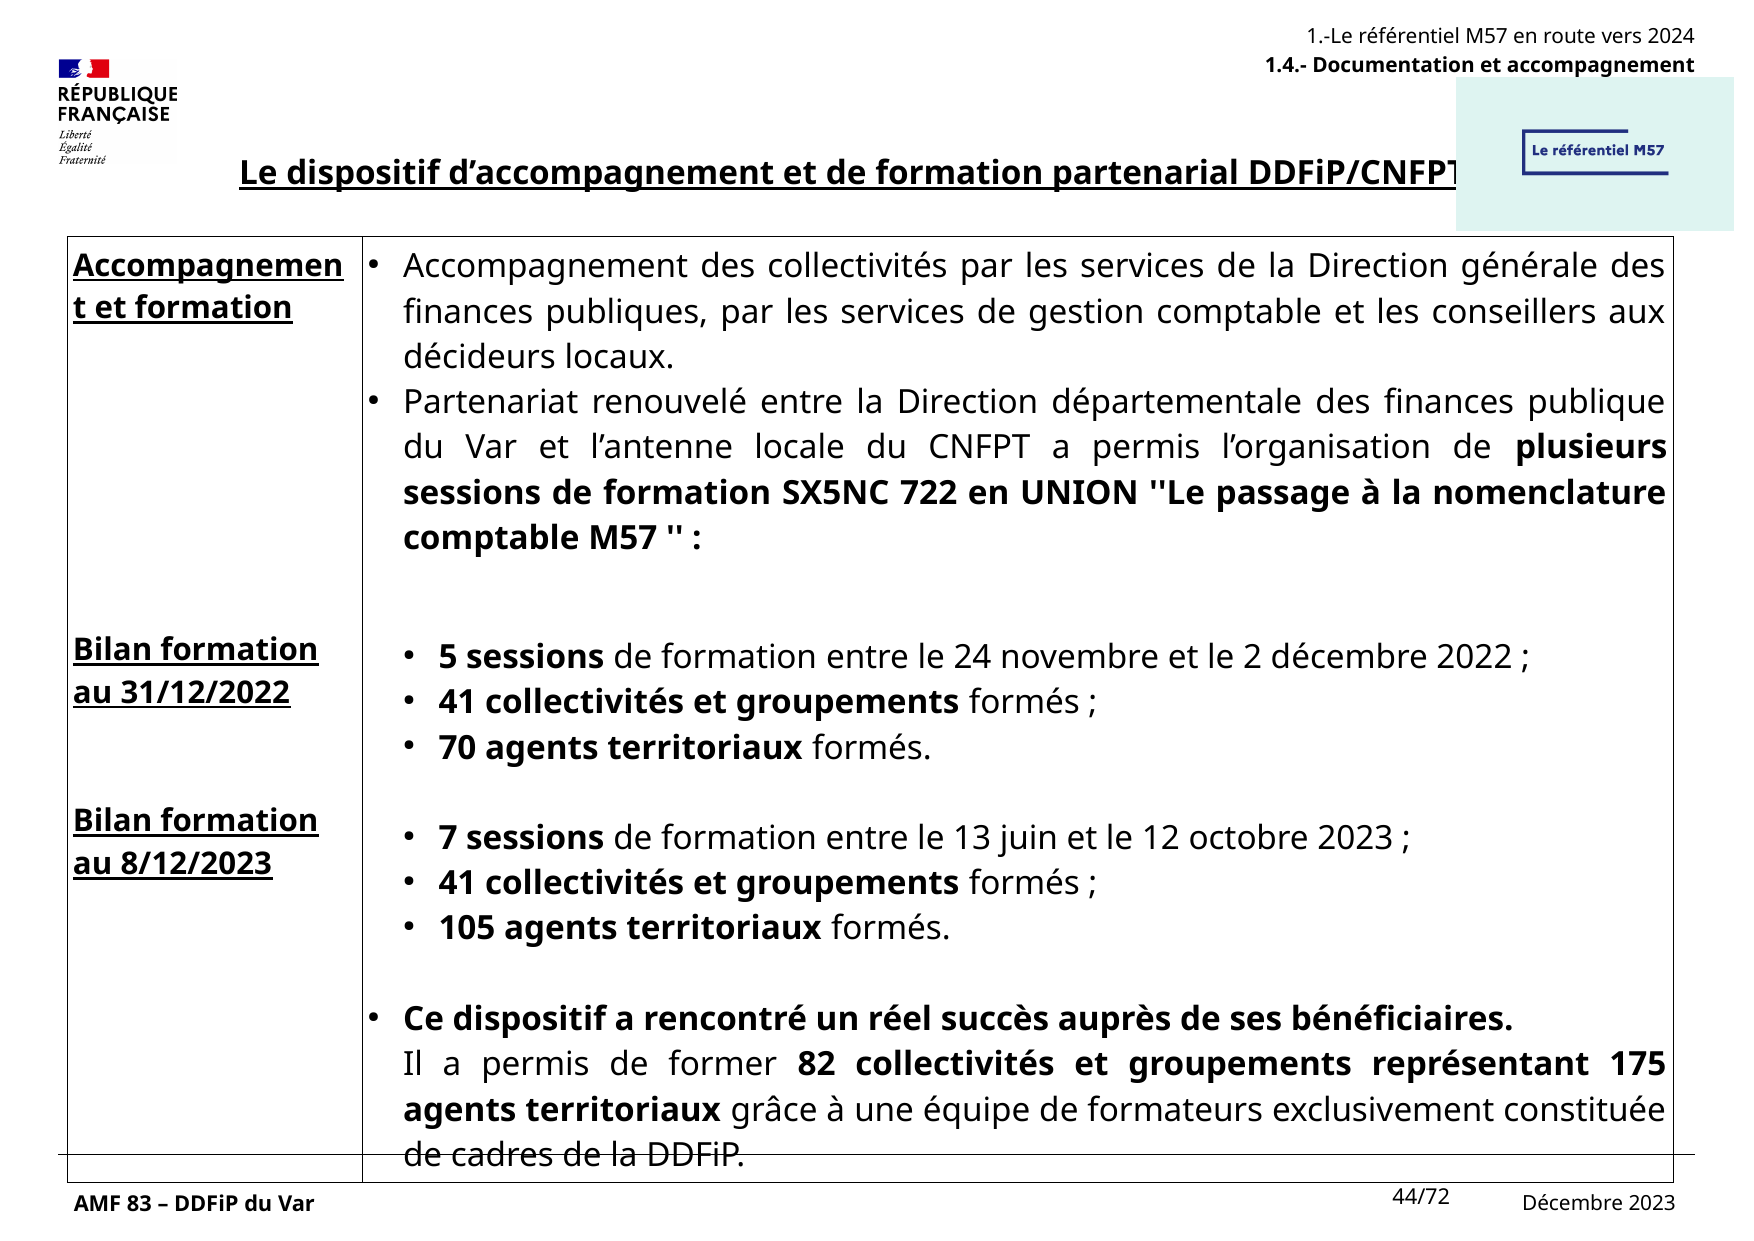

1.-Le référentiel M57 en route vers 2024
1.4.- Documentation et accompagnement
Le dispositif d’accompagnement et de formation partenarial DDFiP/CNFPT
| Accompagnement et formation Bilan formation au 31/12/2022 Bilan formation au 8/12/2023 | Accompagnement des collectivités par les services de la Direction générale des finances publiques, par les services de gestion comptable et les conseillers aux décideurs locaux. Partenariat renouvelé entre la Direction départementale des finances publique du Var et l’antenne locale du CNFPT a permis l’organisation de plusieurs sessions de formation SX5NC 722 en UNION ''Le passage à la nomenclature comptable M57 '' : 5 sessions de formation entre le 24 novembre et le 2 décembre 2022 ; 41 collectivités et groupements formés ; 70 agents territoriaux formés. 7 sessions de formation entre le 13 juin et le 12 octobre 2023 ; 41 collectivités et groupements formés ; 105 agents territoriaux formés. Ce dispositif a rencontré un réel succès auprès de ses bénéficiaires. Il a permis de former 82 collectivités et groupements représentant 175 agents territoriaux grâce à une équipe de formateurs exclusivement constituée de cadres de la DDFiP. |
| --- | --- |